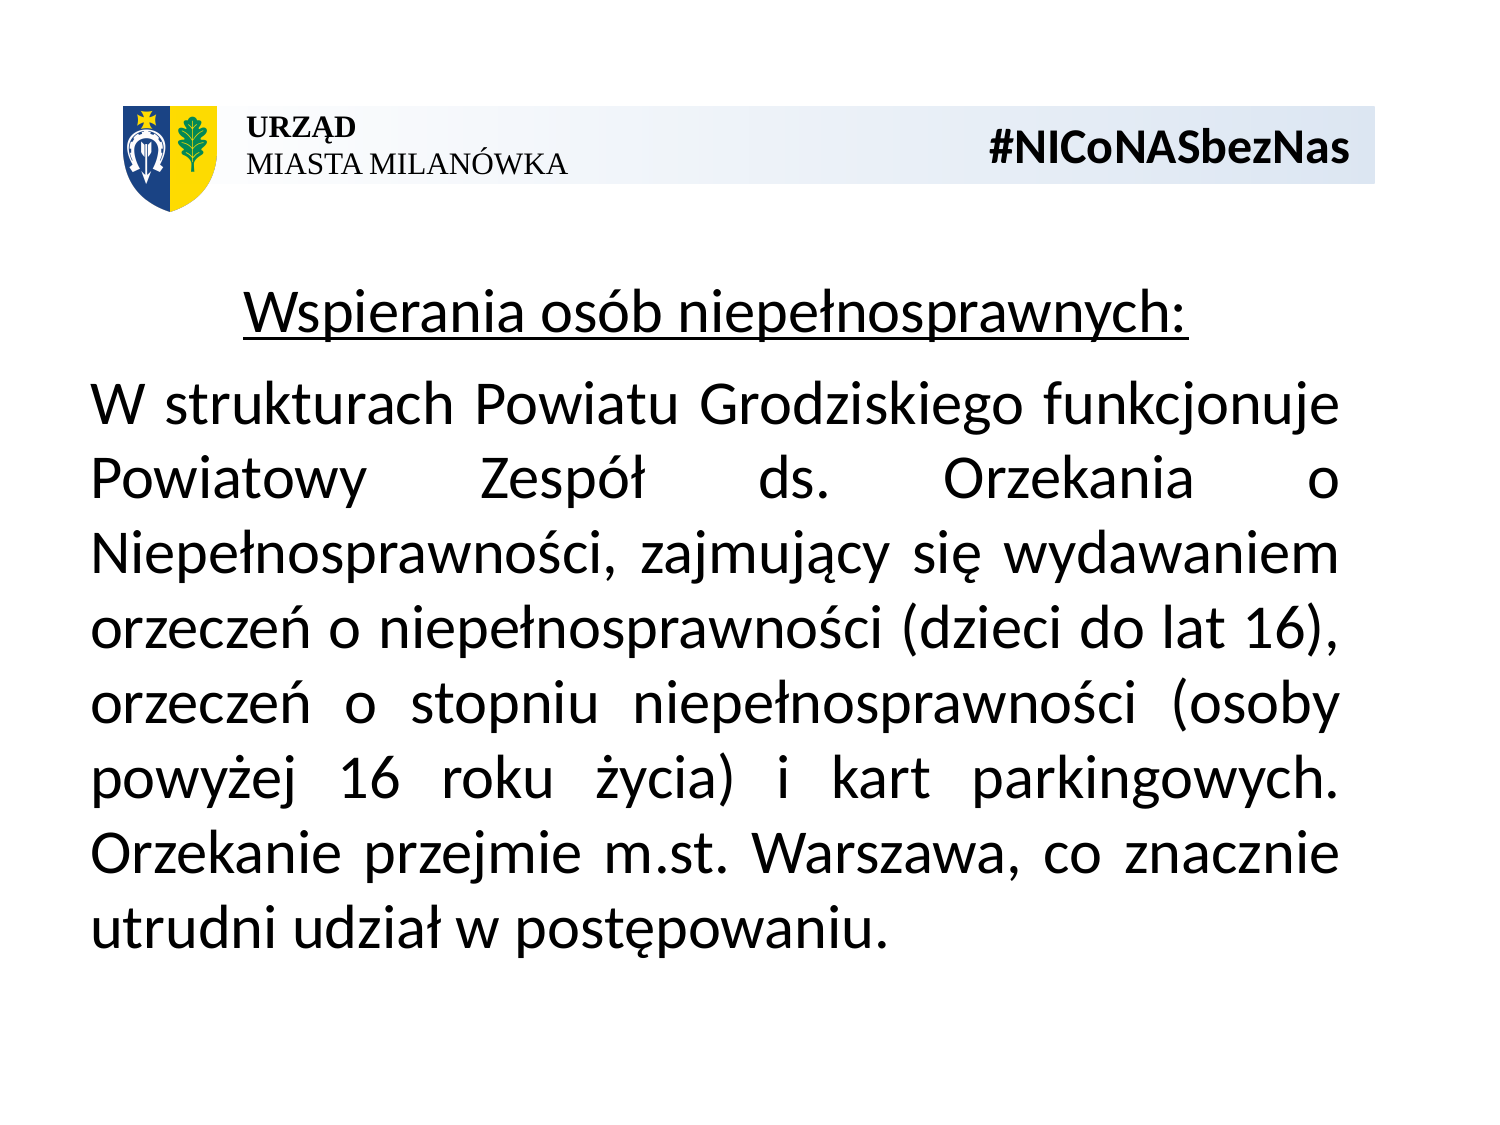

Urząd
Miasta Milanówka
#NICoNASbezNas
# Wspierania osób niepełnosprawnych:
W strukturach Powiatu Grodziskiego funkcjonuje Powiatowy Zespół ds. Orzekania o Niepełnosprawności, zajmujący się wydawaniem orzeczeń o niepełnosprawności (dzieci do lat 16), orzeczeń o stopniu niepełnosprawności (osoby powyżej 16 roku życia) i kart parkingowych. Orzekanie przejmie m.st. Warszawa, co znacznie utrudni udział w postępowaniu.